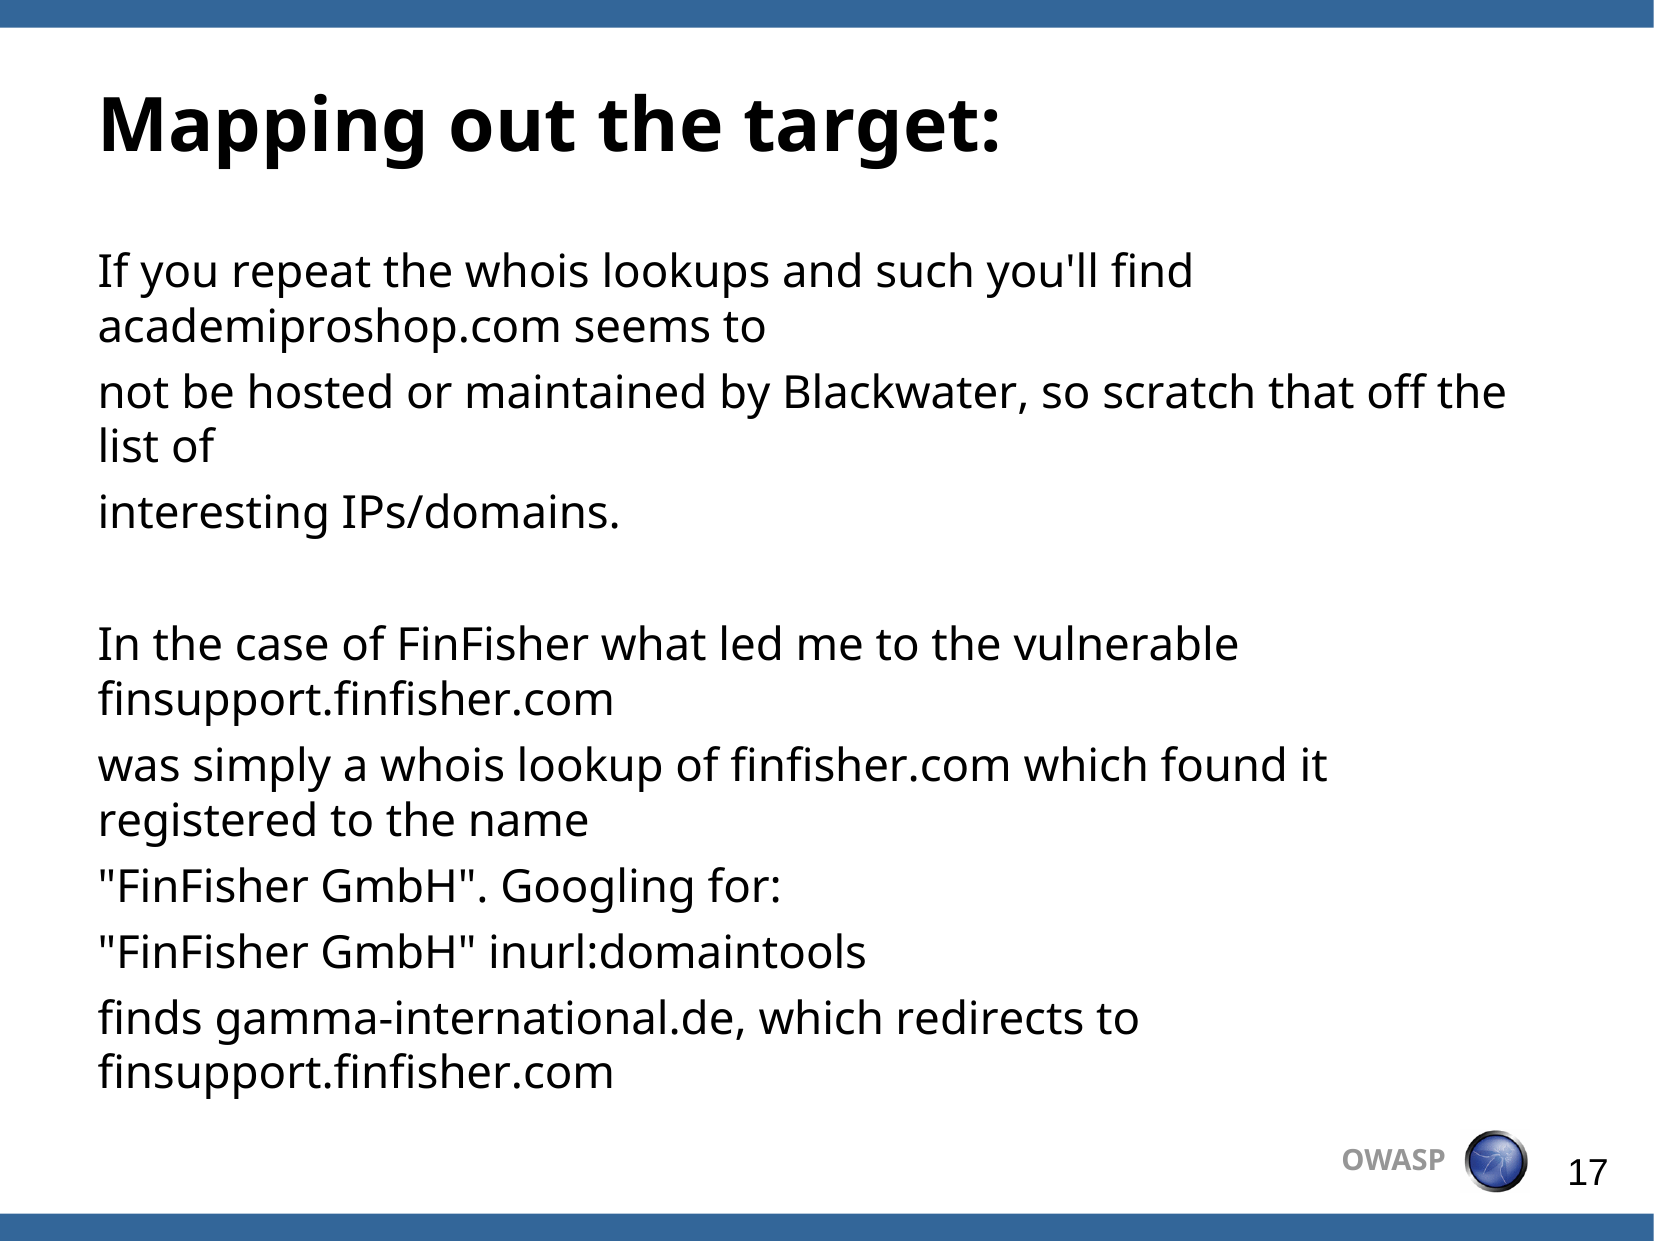

# Mapping out the target:
If you repeat the whois lookups and such you'll find academiproshop.com seems to
not be hosted or maintained by Blackwater, so scratch that off the list of
interesting IPs/domains.
In the case of FinFisher what led me to the vulnerable finsupport.finfisher.com
was simply a whois lookup of finfisher.com which found it registered to the name
"FinFisher GmbH". Googling for:
"FinFisher GmbH" inurl:domaintools
finds gamma-international.de, which redirects to finsupport.finfisher.com
17